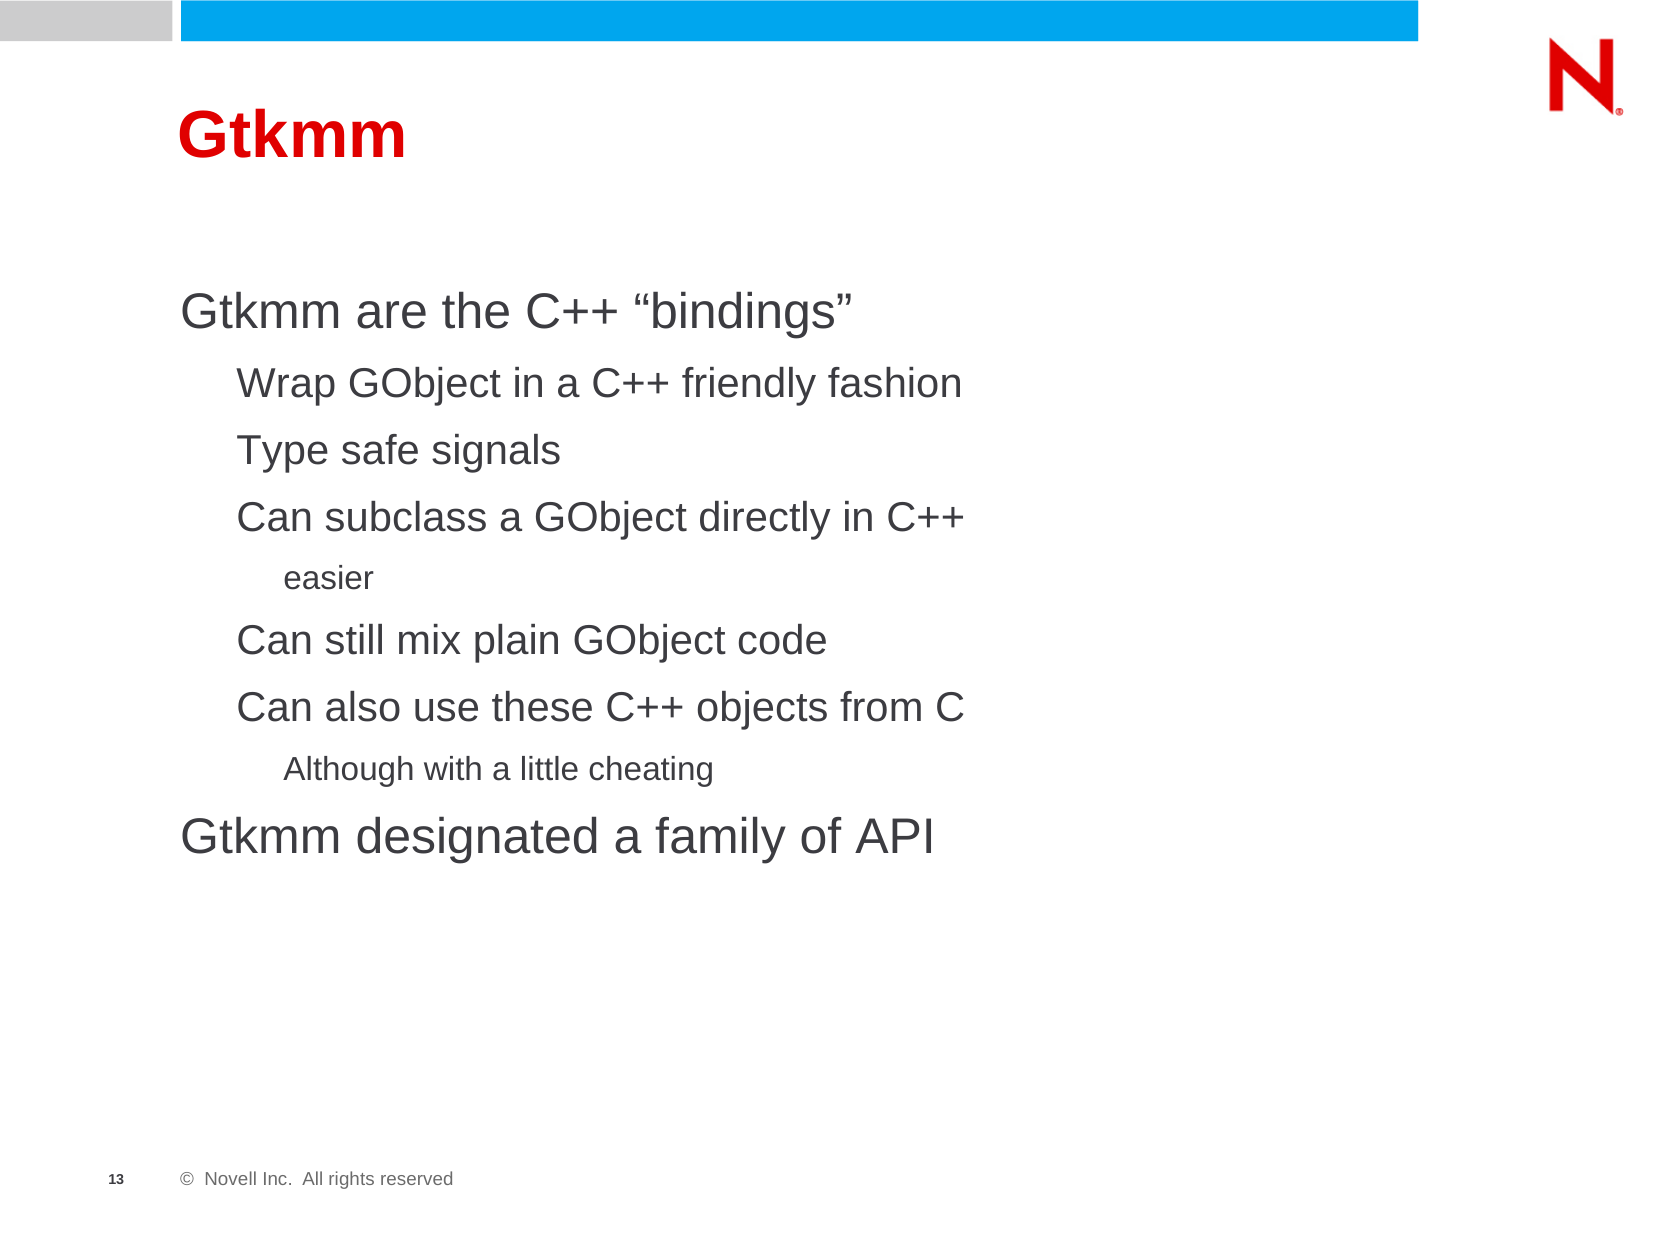

# Gtkmm
Gtkmm are the C++ “bindings”
Wrap GObject in a C++ friendly fashion
Type safe signals
Can subclass a GObject directly in C++
easier
Can still mix plain GObject code
Can also use these C++ objects from C
Although with a little cheating
Gtkmm designated a family of API